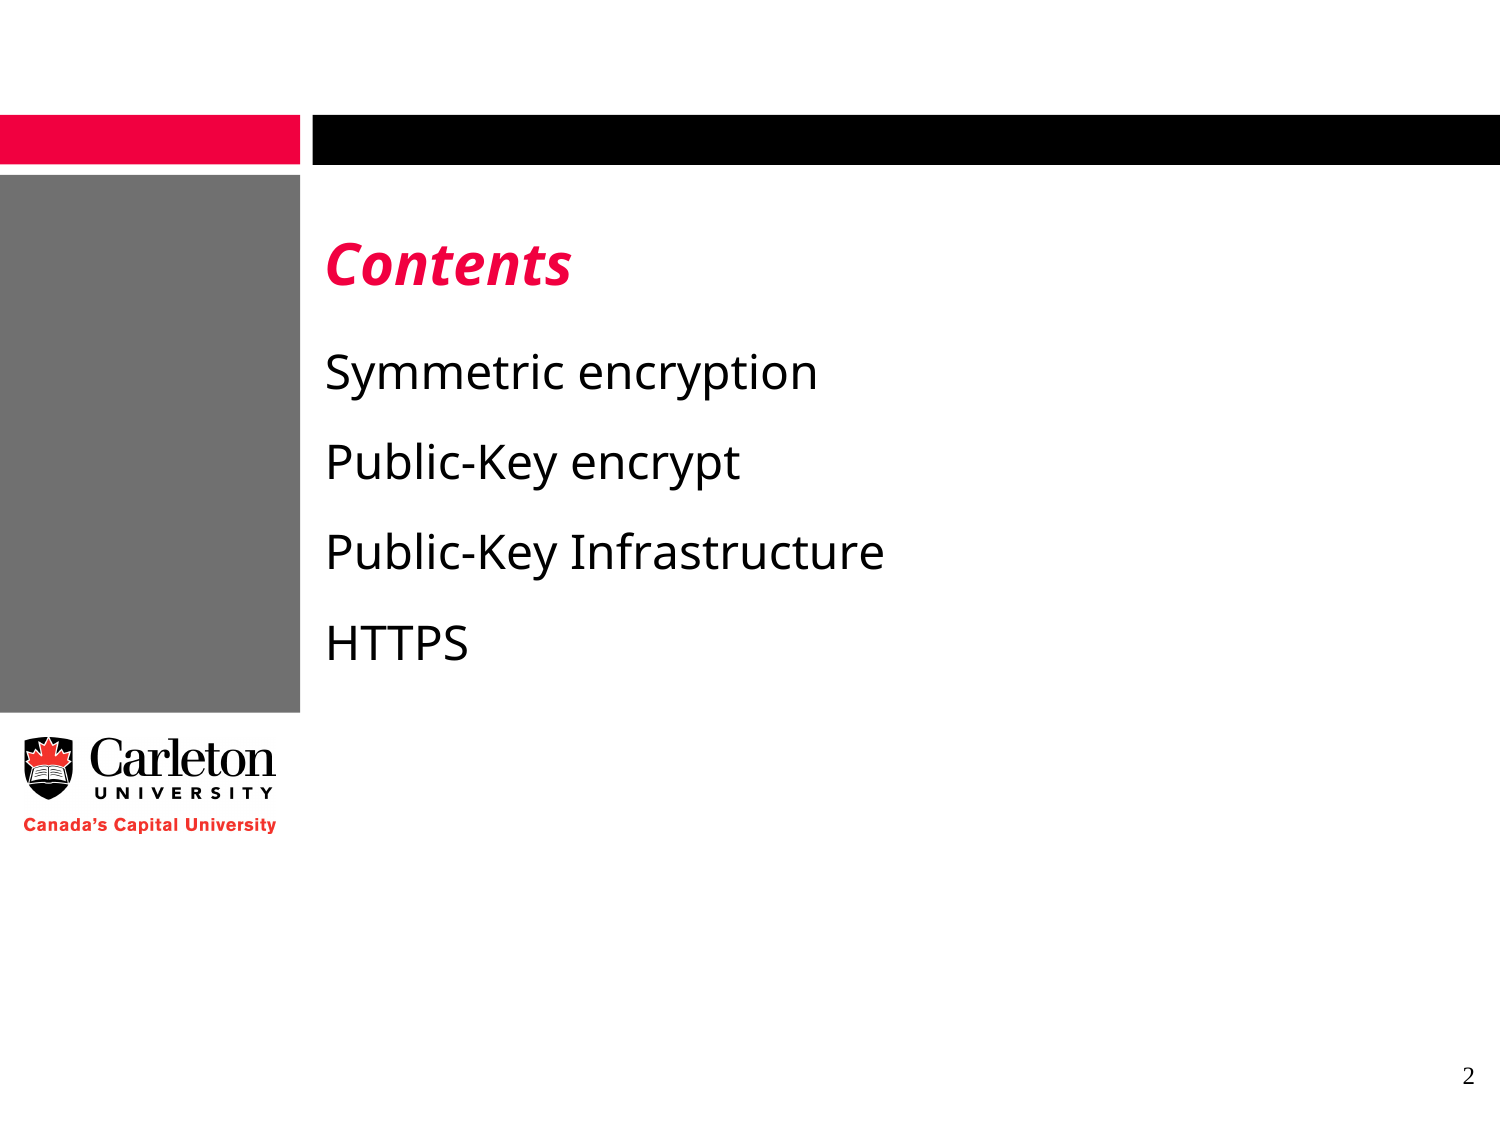

# Contents
Symmetric encryption
Public-Key encrypt
Public-Key Infrastructure
HTTPS
2